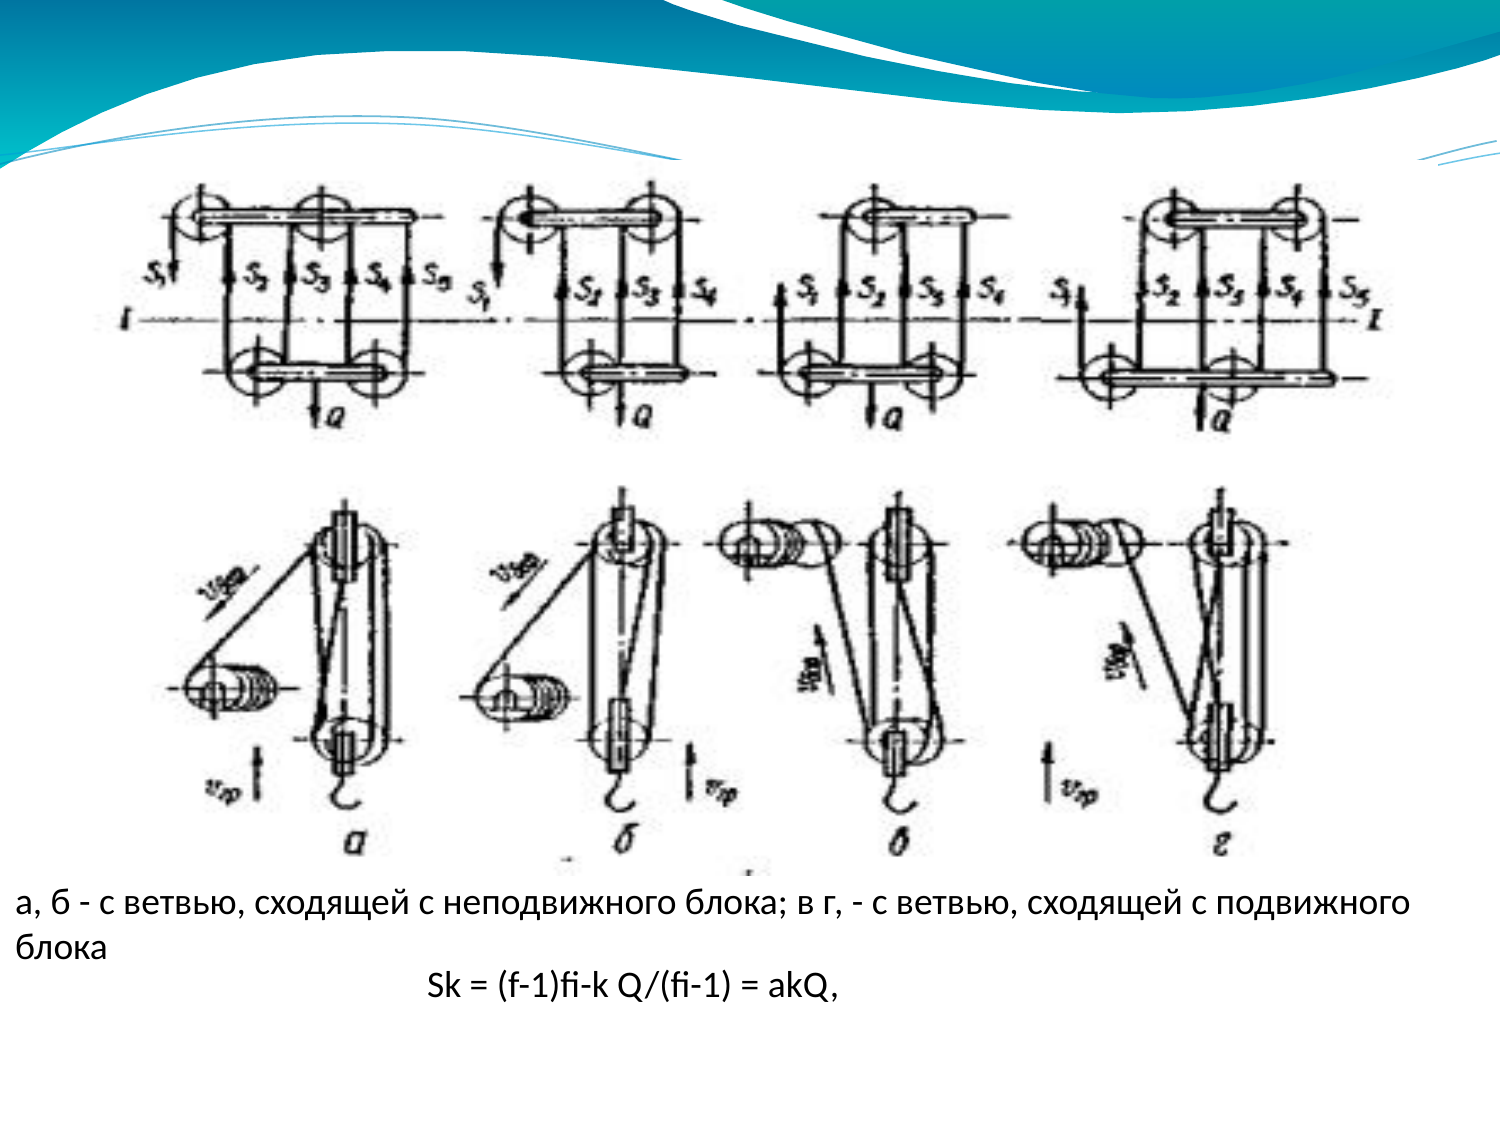

а, б - с ветвью, сходящей с неподвижного блока; в г, - с ветвью, сходящей с подвижного блока
 Sk = (f-1)fi-k Q/(fi-1) = akQ,
#